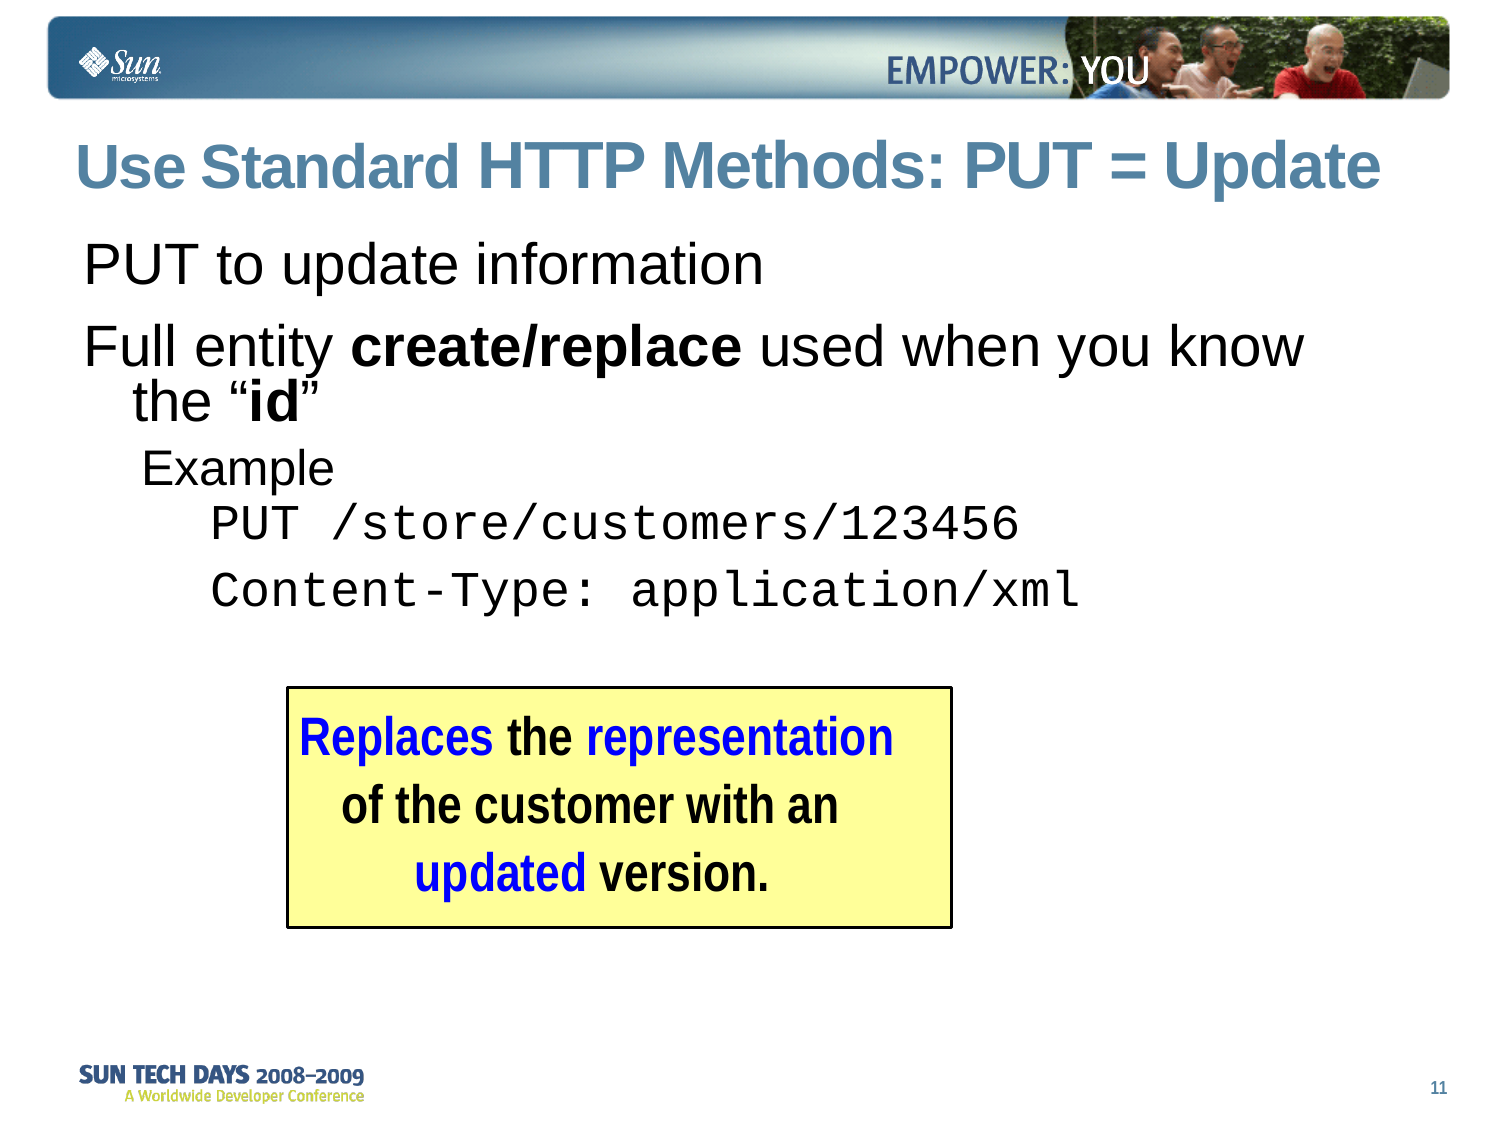

# Use Standard HTTP Methods: PUT = Update
PUT to update information
Full entity create/replace used when you know the “id”
Example
PUT /store/customers/123456
Content-Type: application/xml
 Replaces the representation
of the customer with an
updated version.